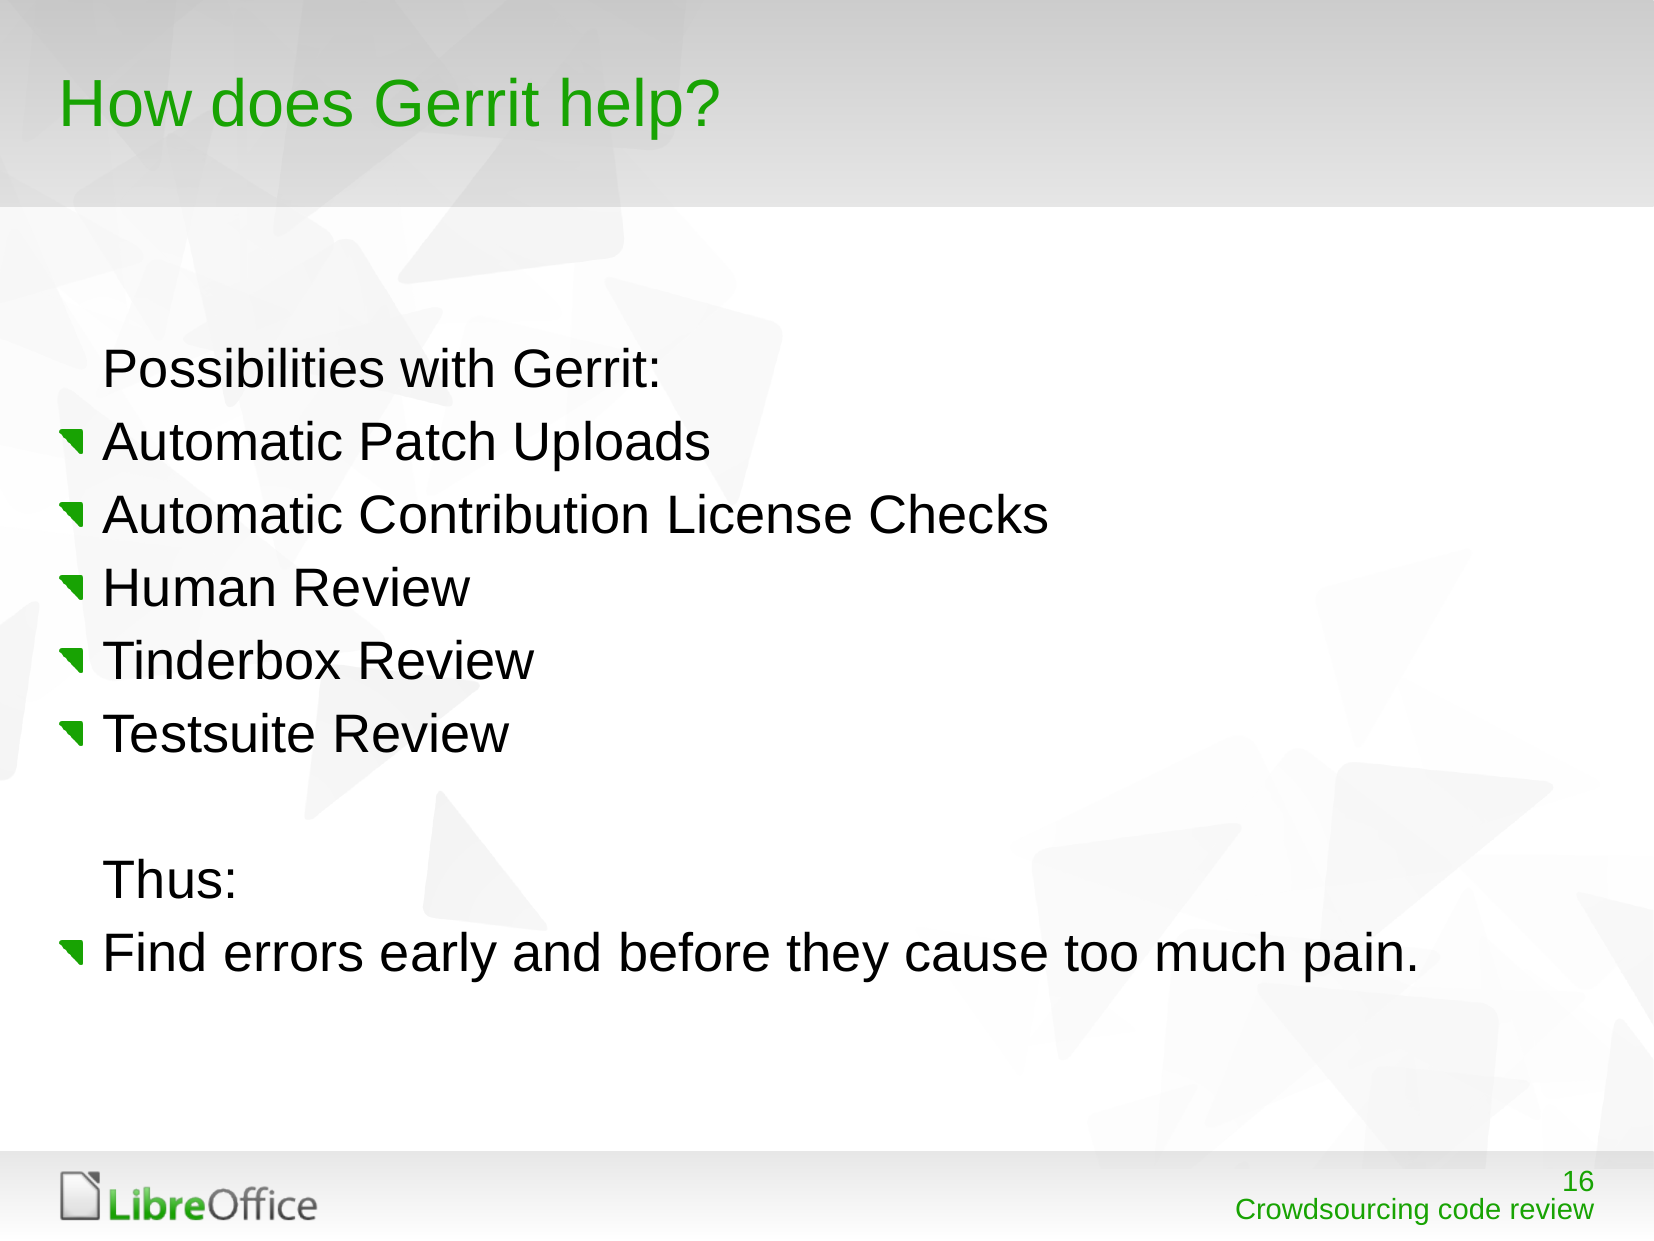

# How does Gerrit help?
Possibilities with Gerrit:
Automatic Patch Uploads
Automatic Contribution License Checks
Human Review
Tinderbox Review
Testsuite Review
Thus:
Find errors early and before they cause too much pain.
16
Crowdsourcing code review